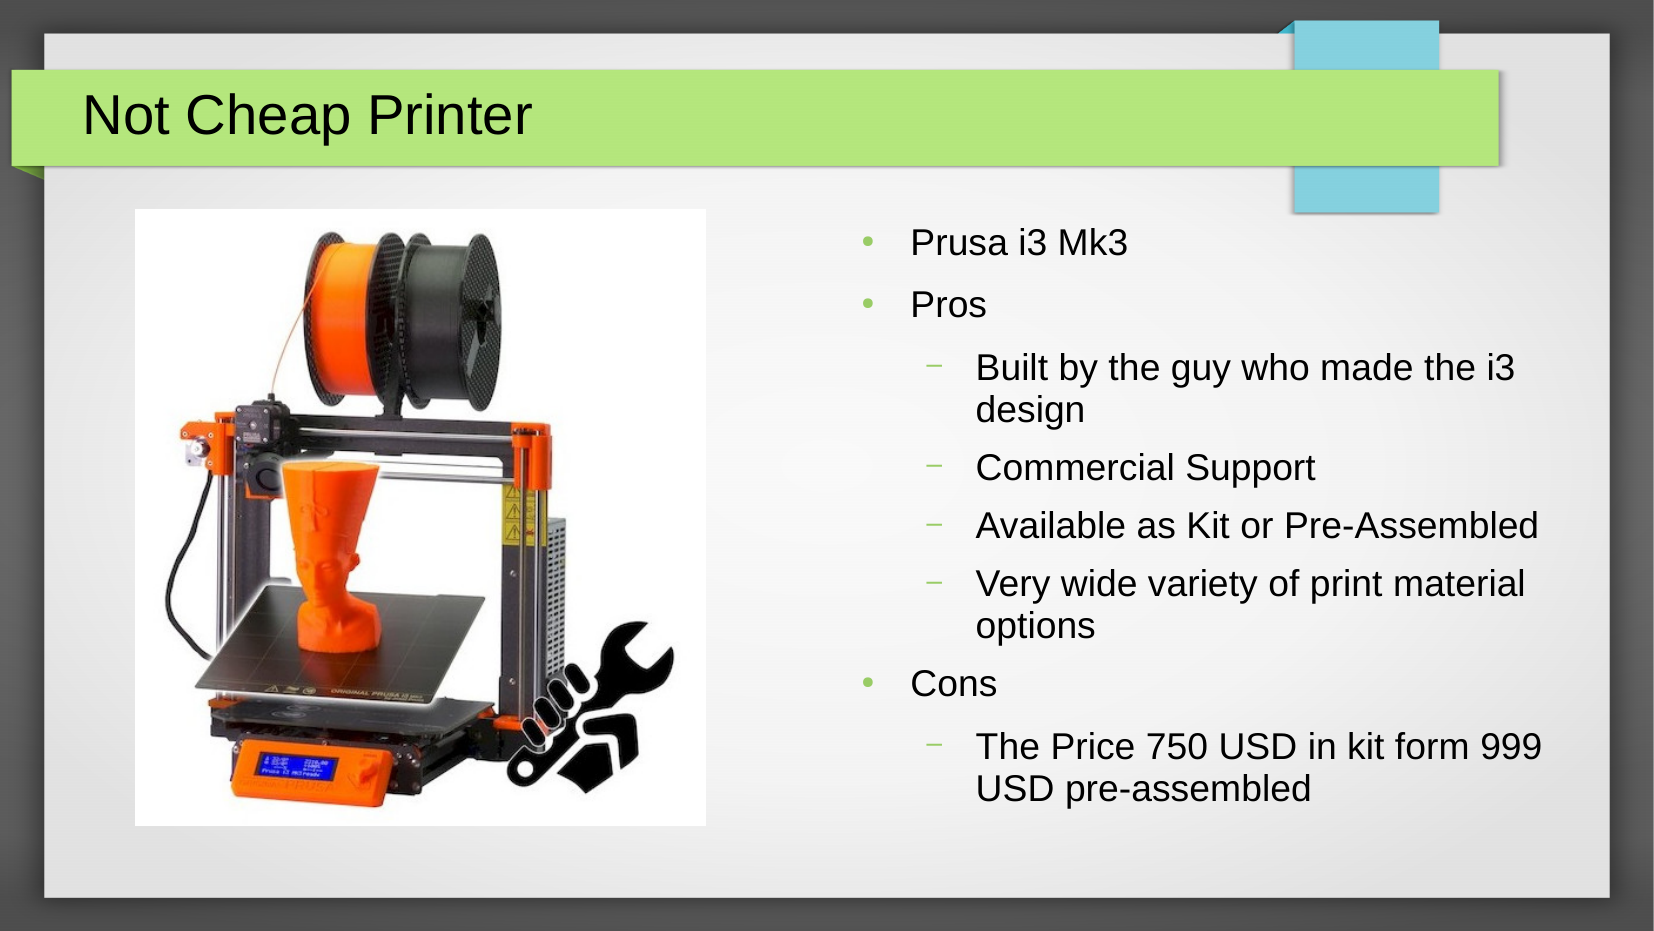

# Not Cheap Printer
Prusa i3 Mk3
Pros
Built by the guy who made the i3 design
Commercial Support
Available as Kit or Pre-Assembled
Very wide variety of print material options
Cons
The Price 750 USD in kit form 999 USD pre-assembled